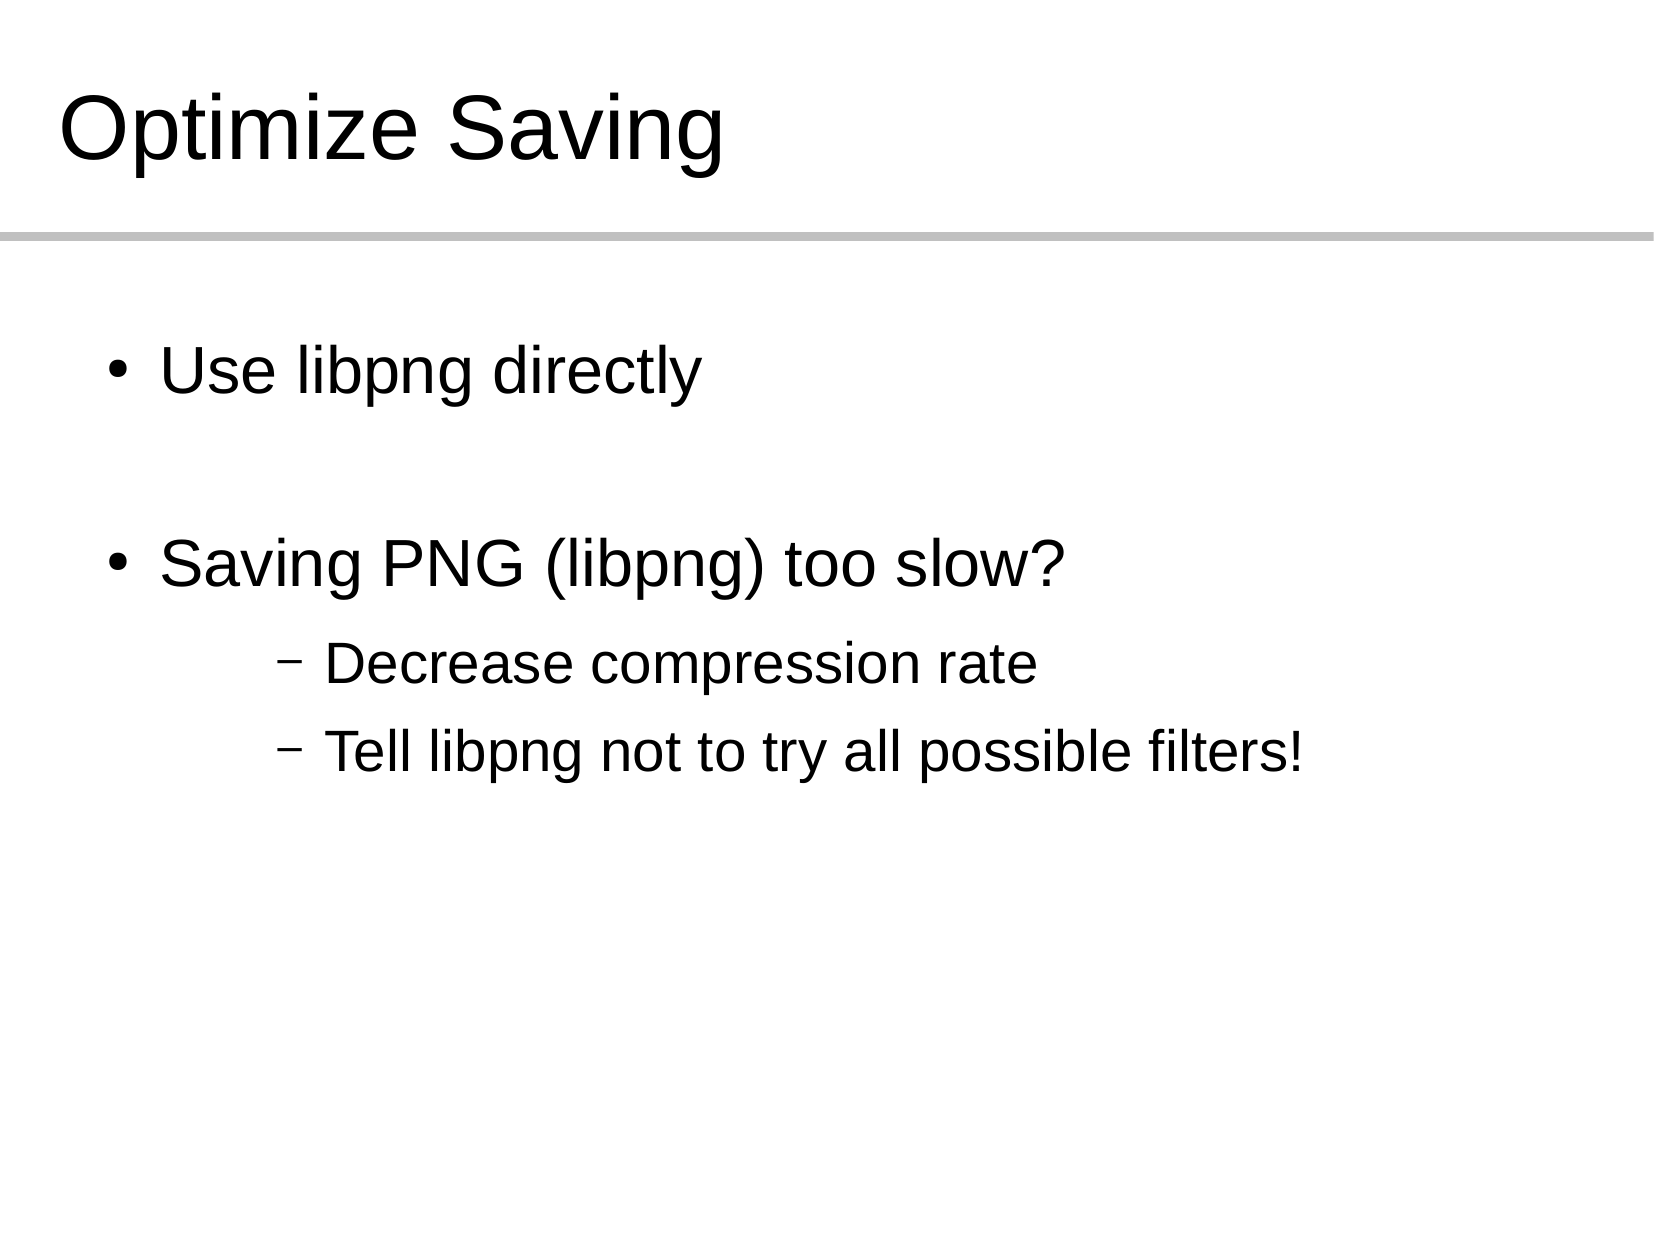

# Optimize Saving
Use libpng directly
Saving PNG (libpng) too slow?
Decrease compression rate
Tell libpng not to try all possible filters!